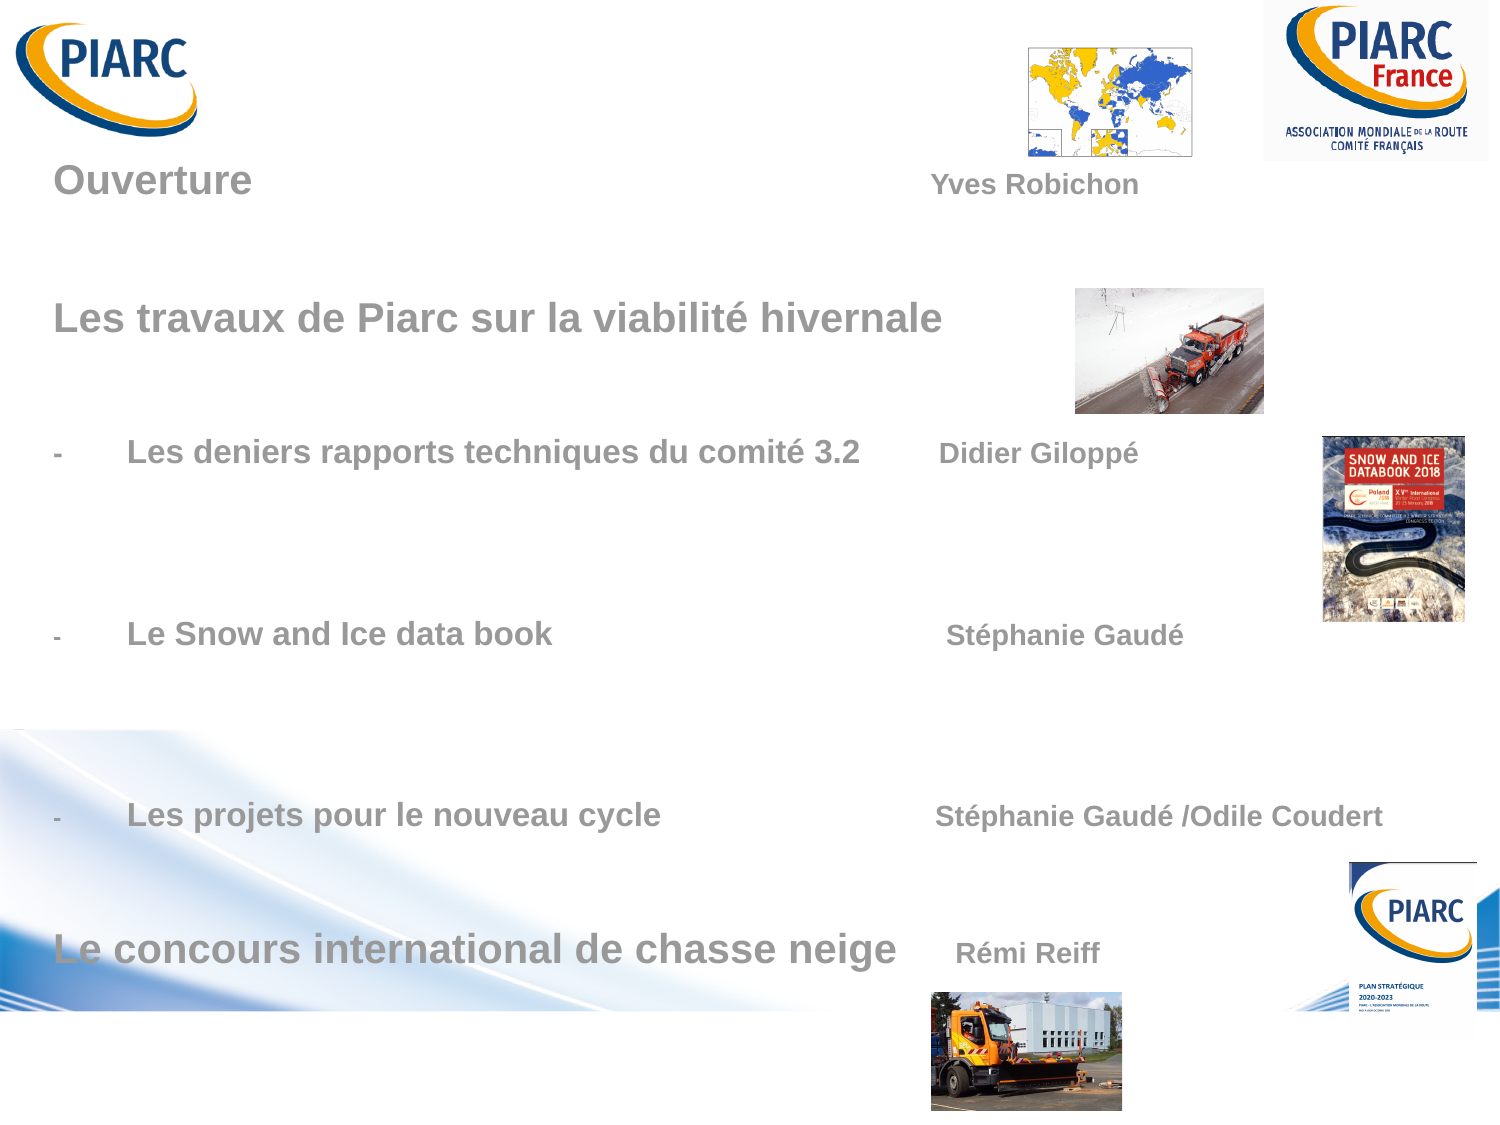

Ouverture 									 Yves Robichon
Les travaux de Piarc sur la viabilité hivernale
-	Les deniers rapports techniques du comité 3.2		Didier Giloppé
-	Le Snow and Ice data book 					 	 Stéphanie Gaudé
-	Les projets pour le nouveau cycle 			 Stéphanie Gaudé /Odile Coudert
Le concours international de chasse neige	 Rémi Reiff
#